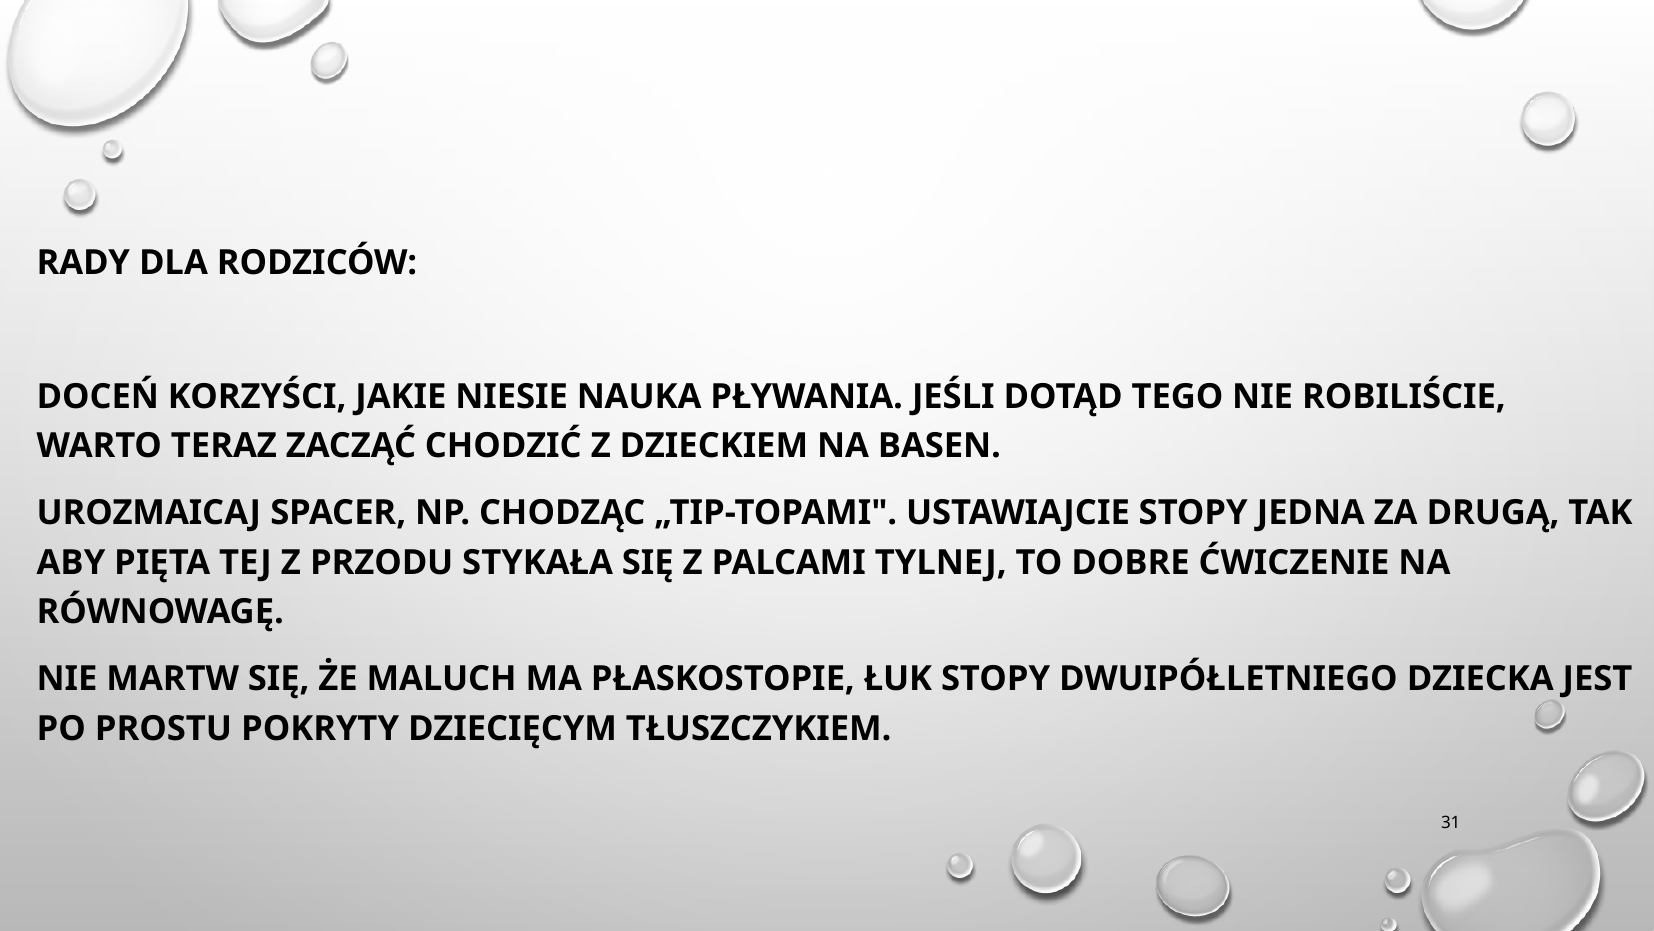

# Rady dla rodziców:
Doceń korzyści, jakie niesie nauka pływania. Jeśli dotąd tego nie robiliście, warto teraz zacząć chodzić z dzieckiem na basen.
Urozmaicaj spacer, np. chodząc „tip-topami". Ustawiajcie stopy jedna za drugą, tak aby pięta tej z przodu stykała się z palcami tylnej, to dobre ćwiczenie na równowagę.
Nie martw się, że maluch ma płaskostopie, łuk stopy dwuipółletniego dziecka jest po prostu pokryty dziecięcym tłuszczykiem.
30